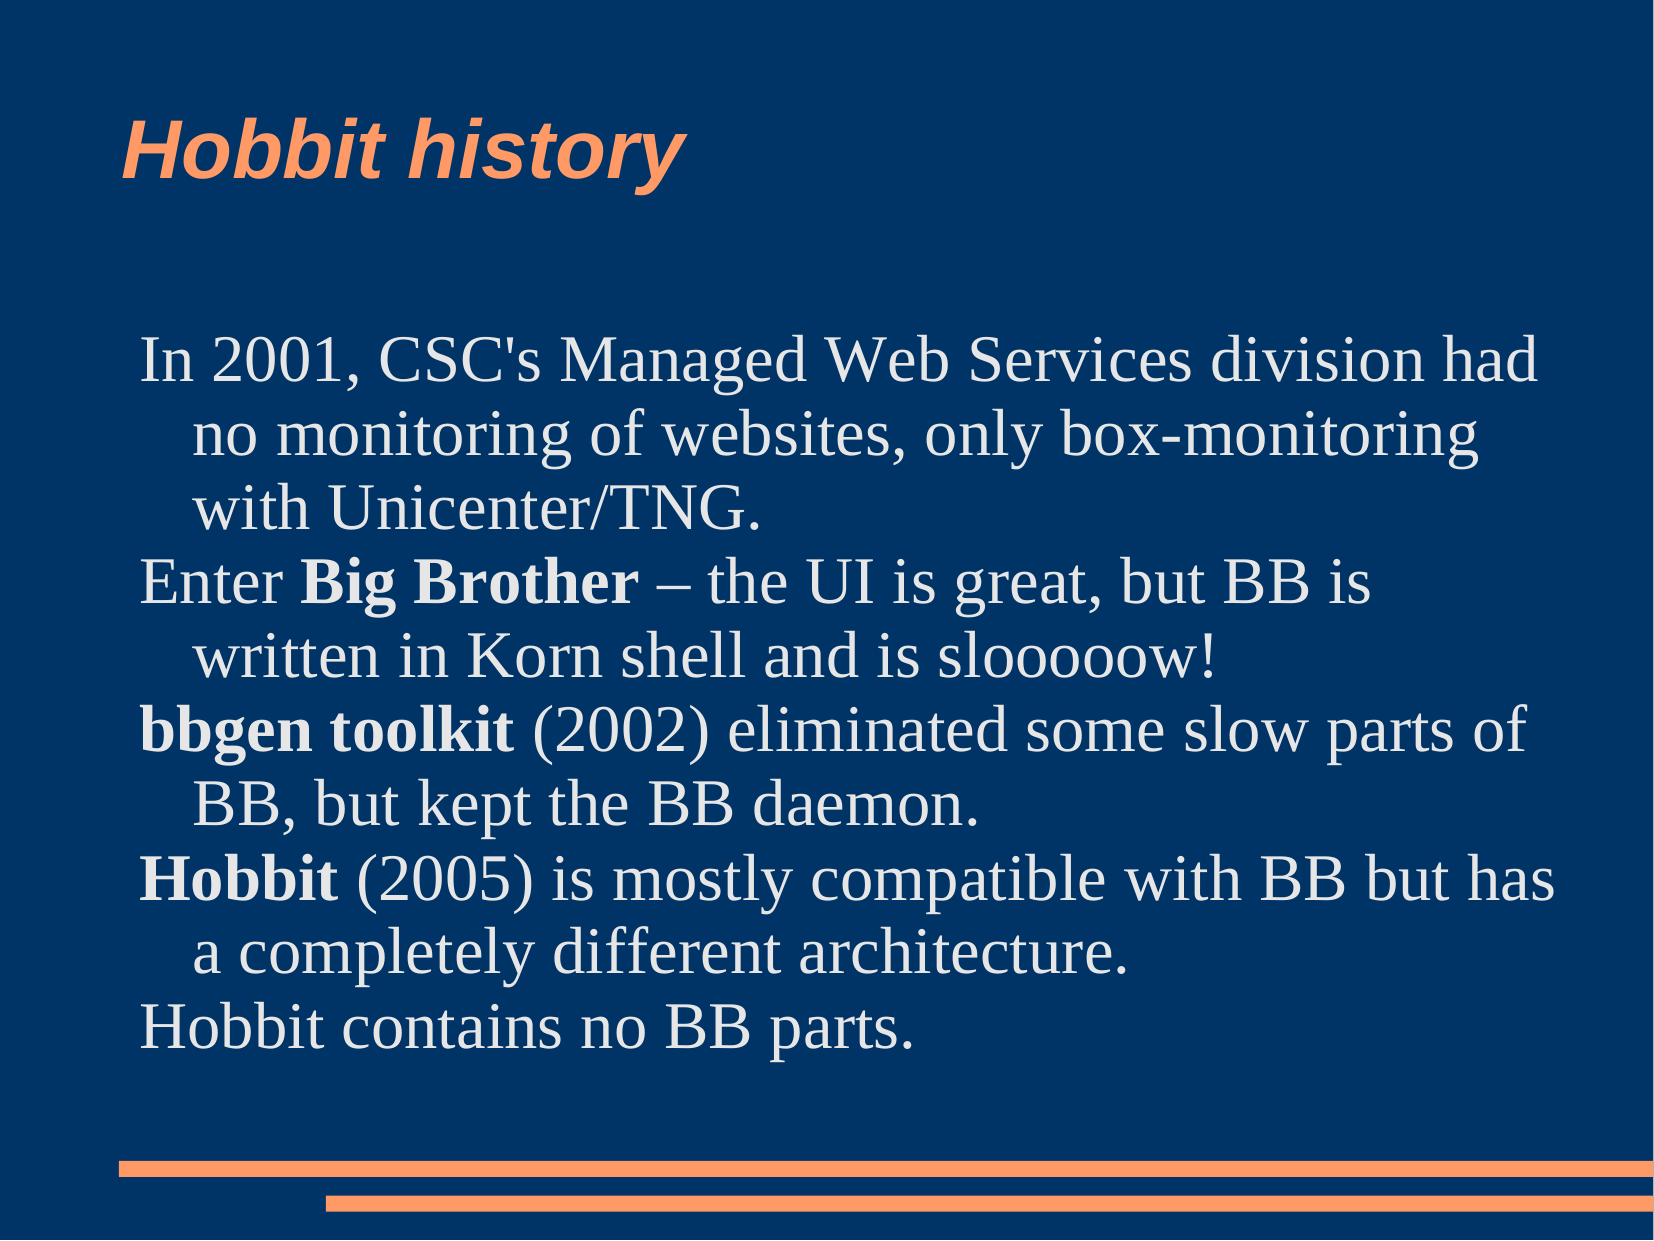

# Hobbit history
In 2001, CSC's Managed Web Services division had no monitoring of websites, only box-monitoring with Unicenter/TNG.
Enter Big Brother – the UI is great, but BB is written in Korn shell and is slooooow!
bbgen toolkit (2002) eliminated some slow parts of BB, but kept the BB daemon.
Hobbit (2005) is mostly compatible with BB but has a completely different architecture.
Hobbit contains no BB parts.